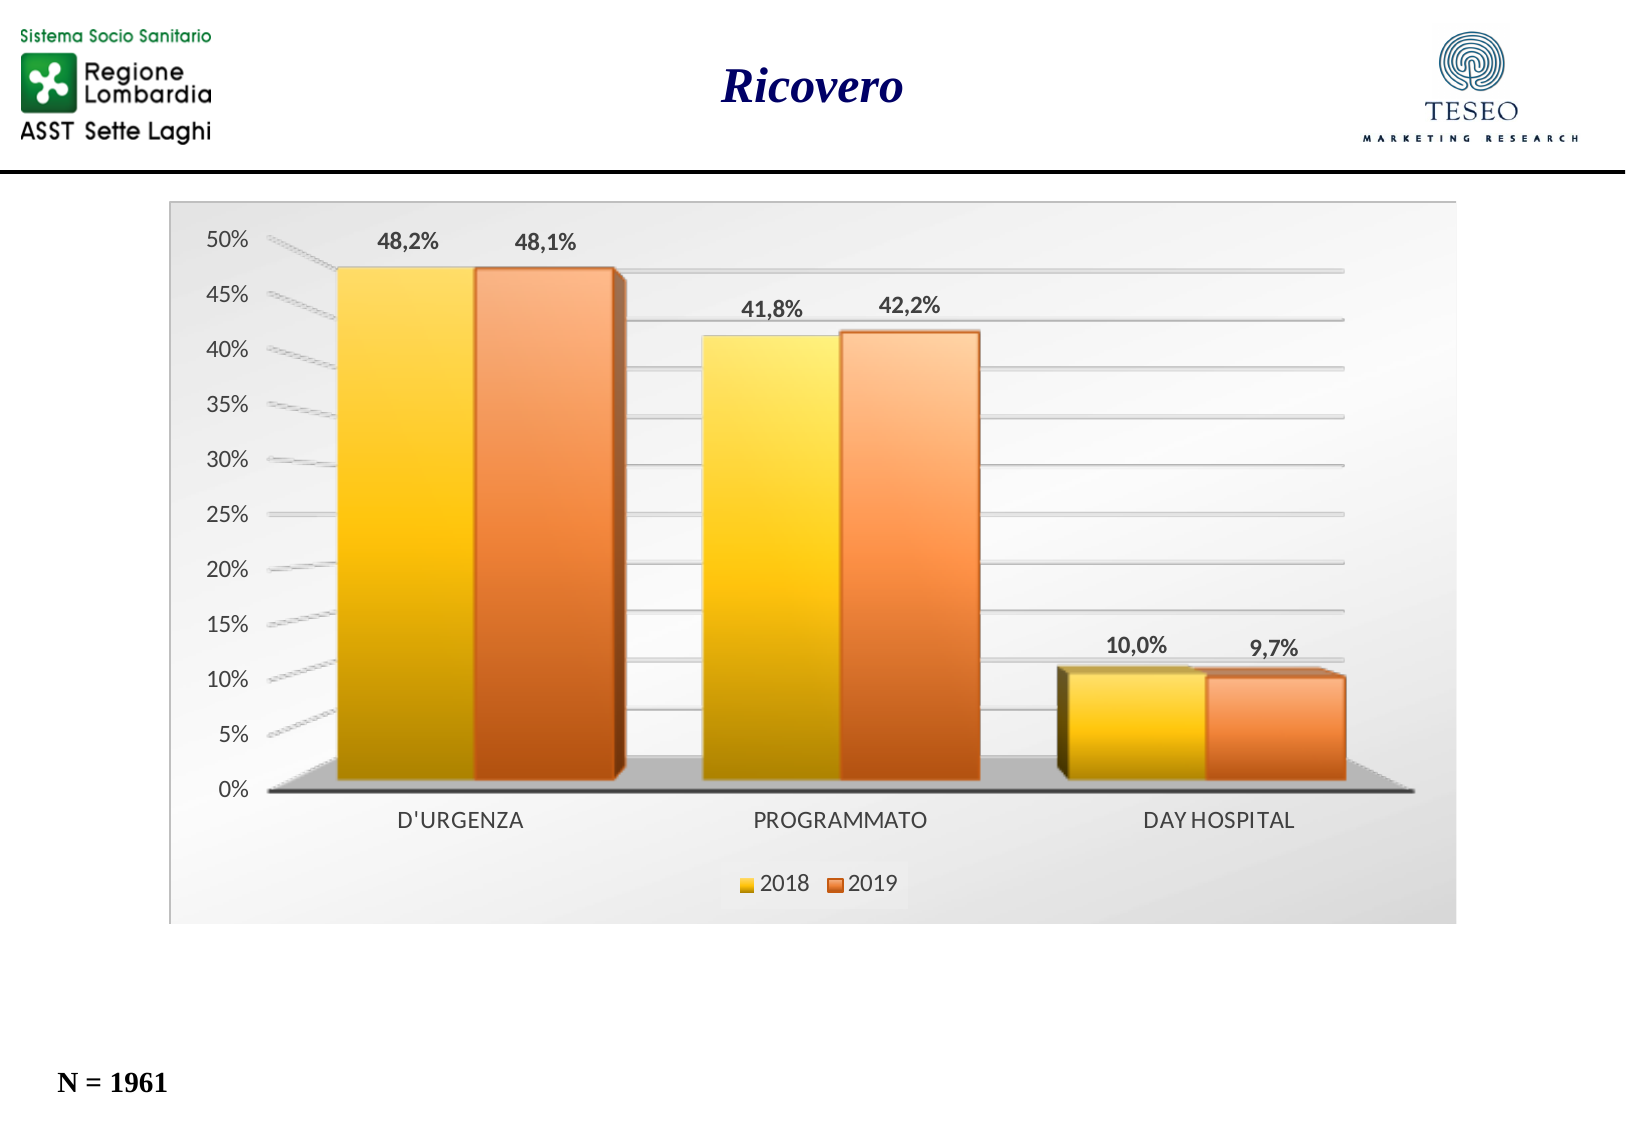

# Ricovero
Numero questionari:
N = 1961